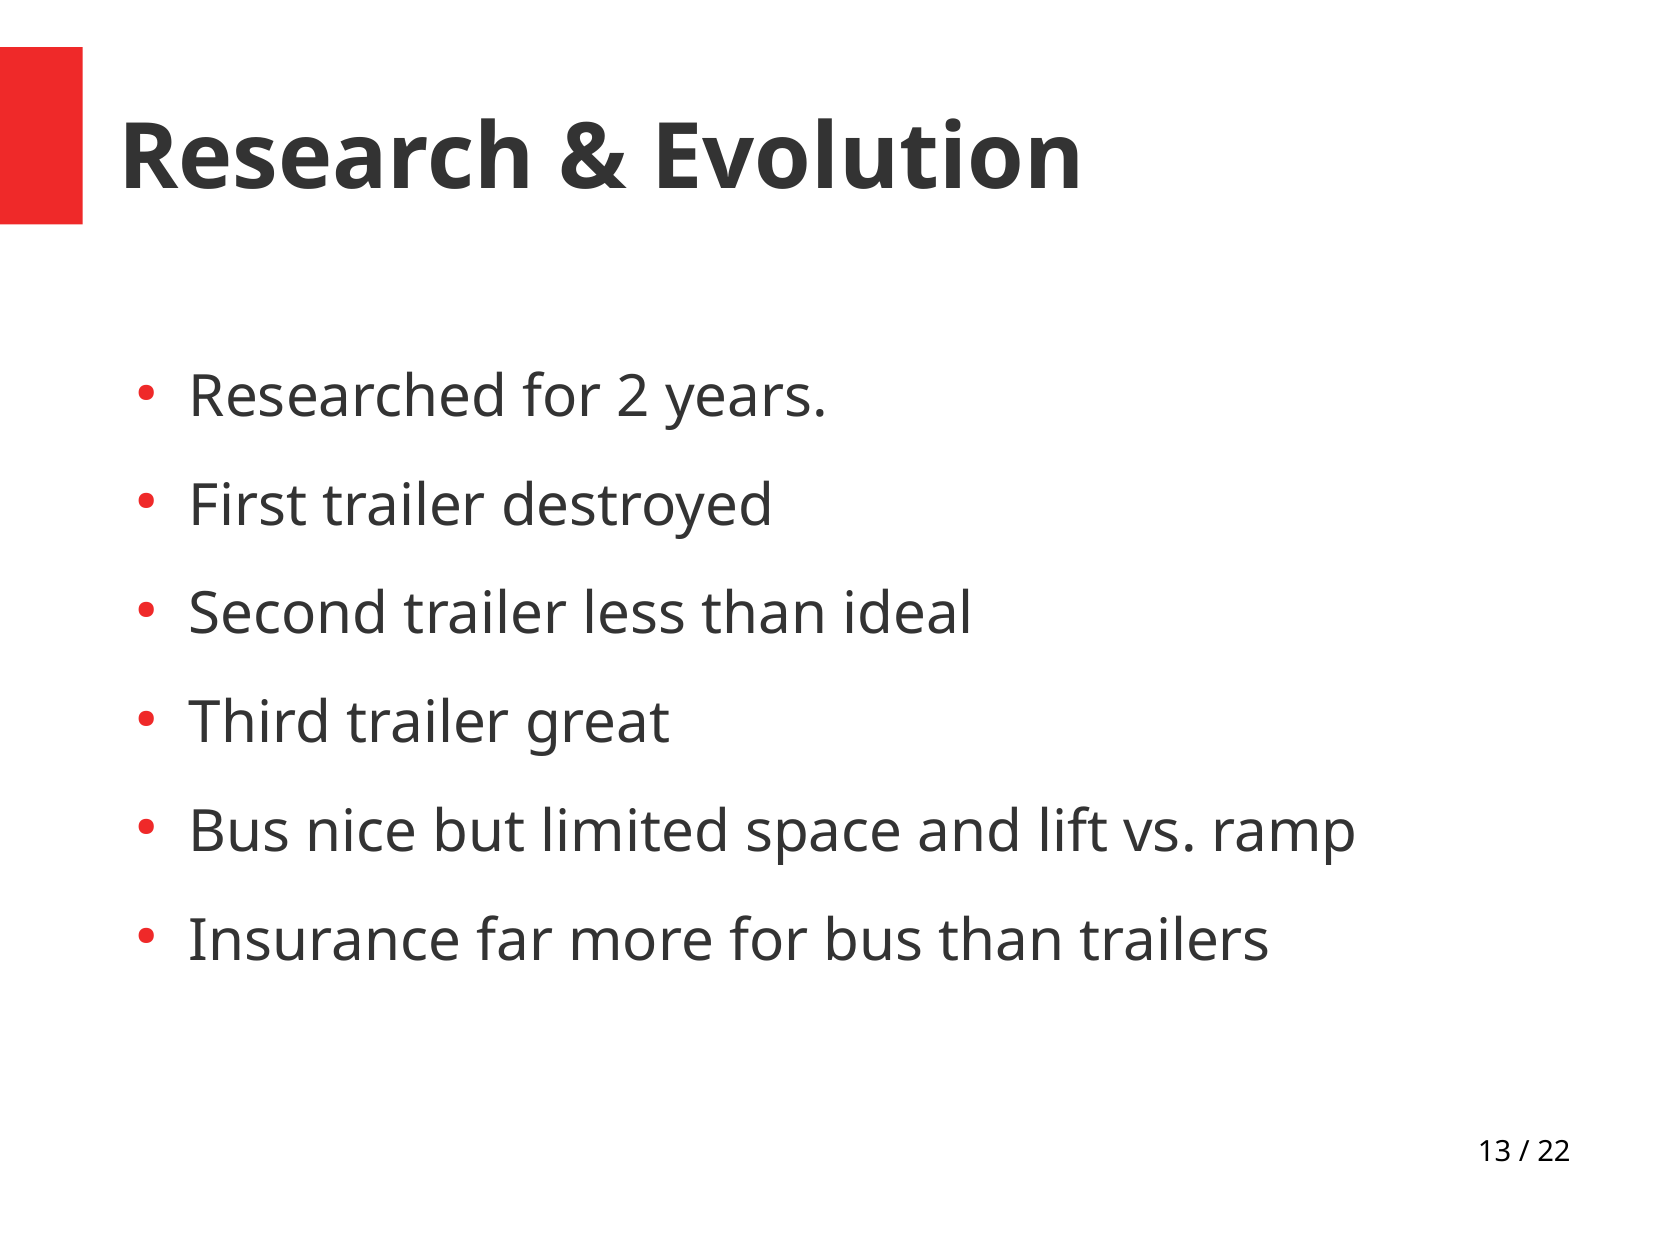

# Research & Evolution
Researched for 2 years.
First trailer destroyed
Second trailer less than ideal
Third trailer great
Bus nice but limited space and lift vs. ramp
Insurance far more for bus than trailers
13